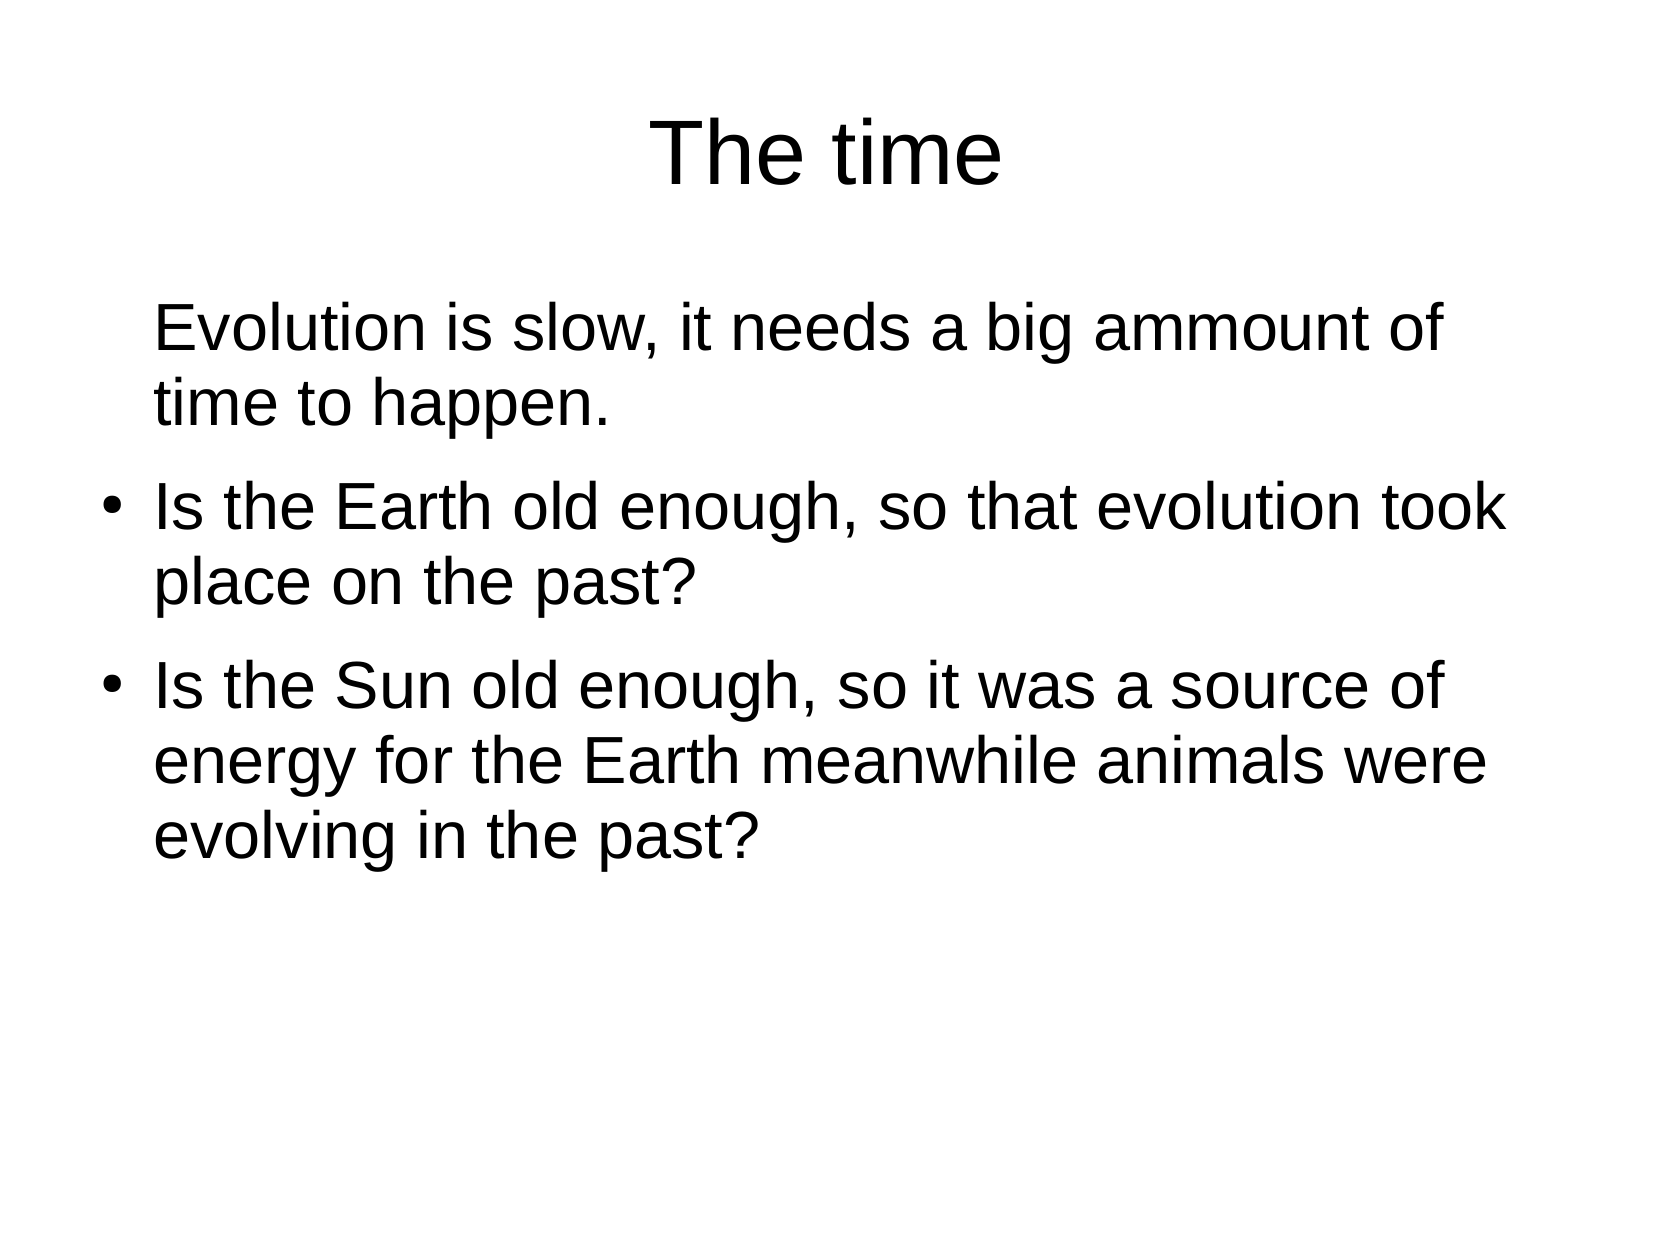

# The time
Evolution is slow, it needs a big ammount of time to happen.
Is the Earth old enough, so that evolution took place on the past?
Is the Sun old enough, so it was a source of energy for the Earth meanwhile animals were evolving in the past?